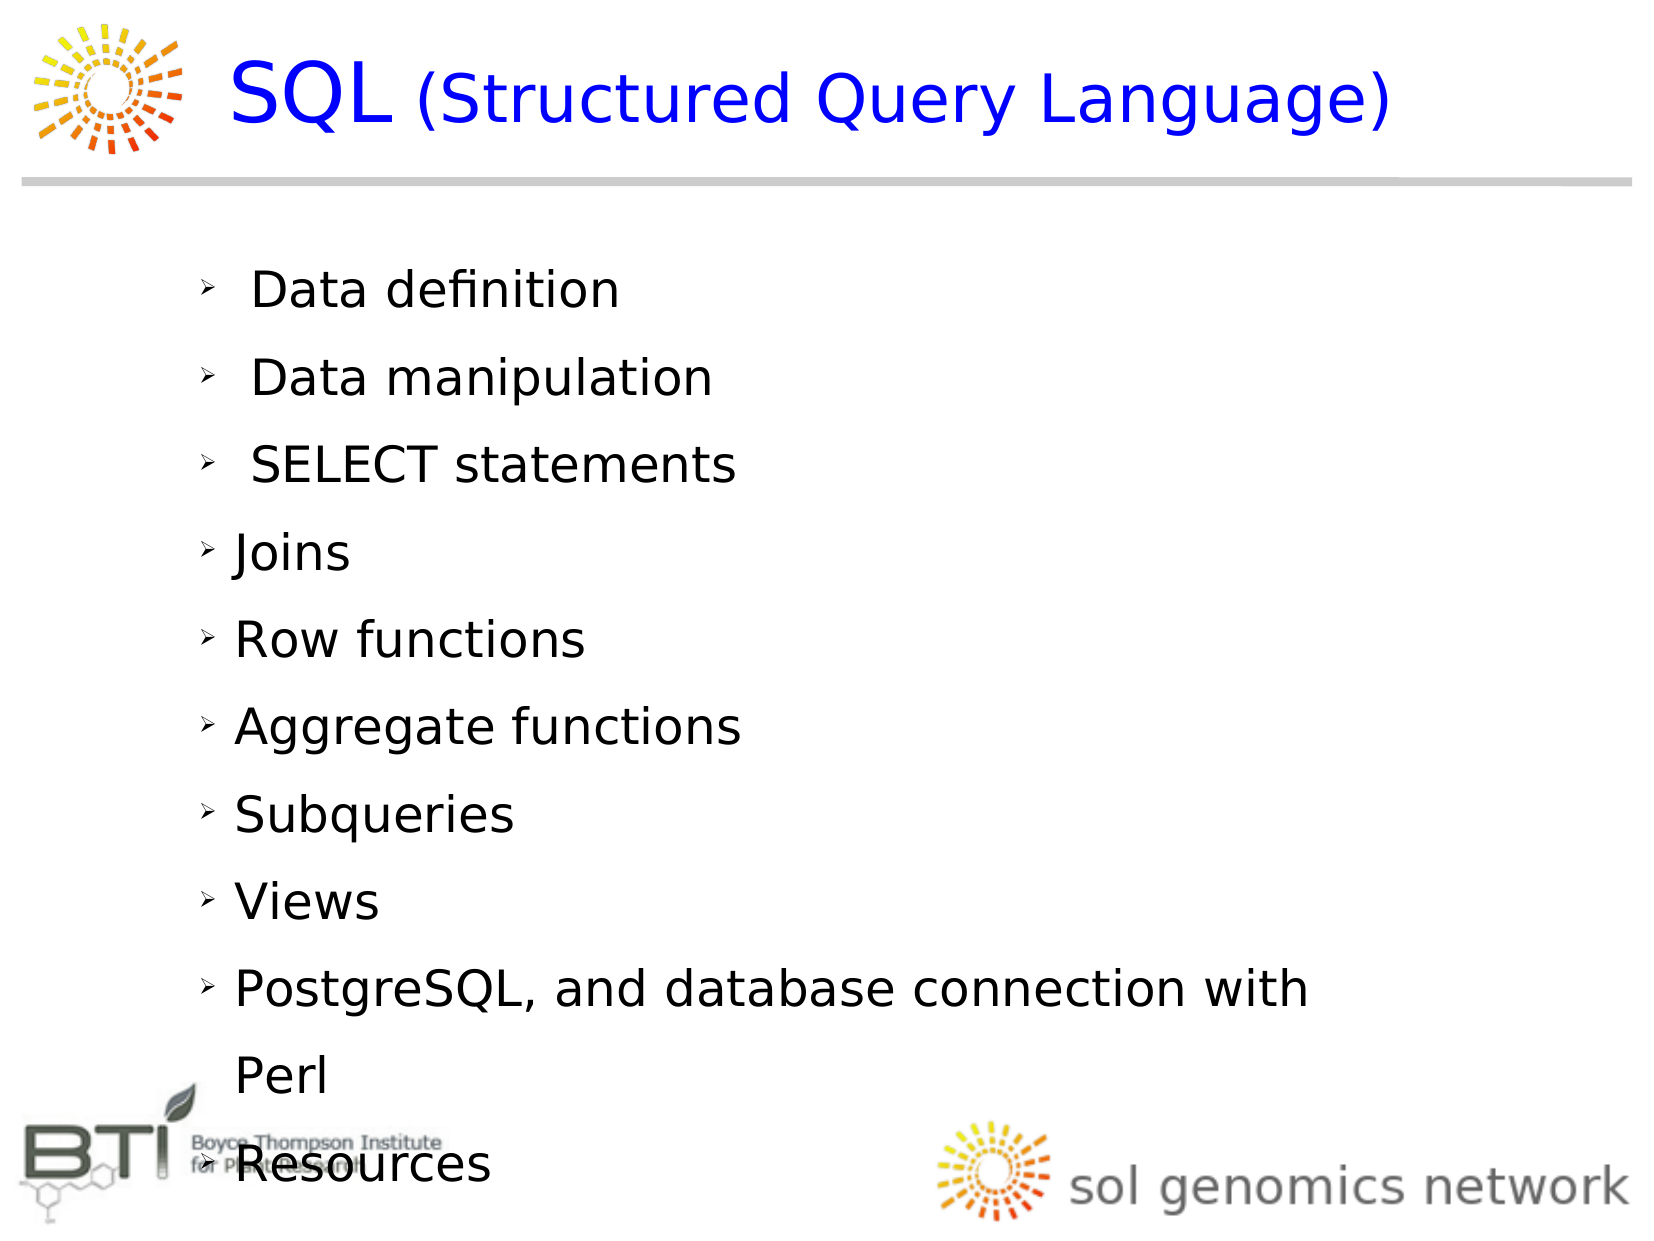

SQL (Structured Query Language)
 Data definition
 Data manipulation
 SELECT statements
Joins
Row functions
Aggregate functions
Subqueries
Views
PostgreSQL, and database connection with Perl
Resources